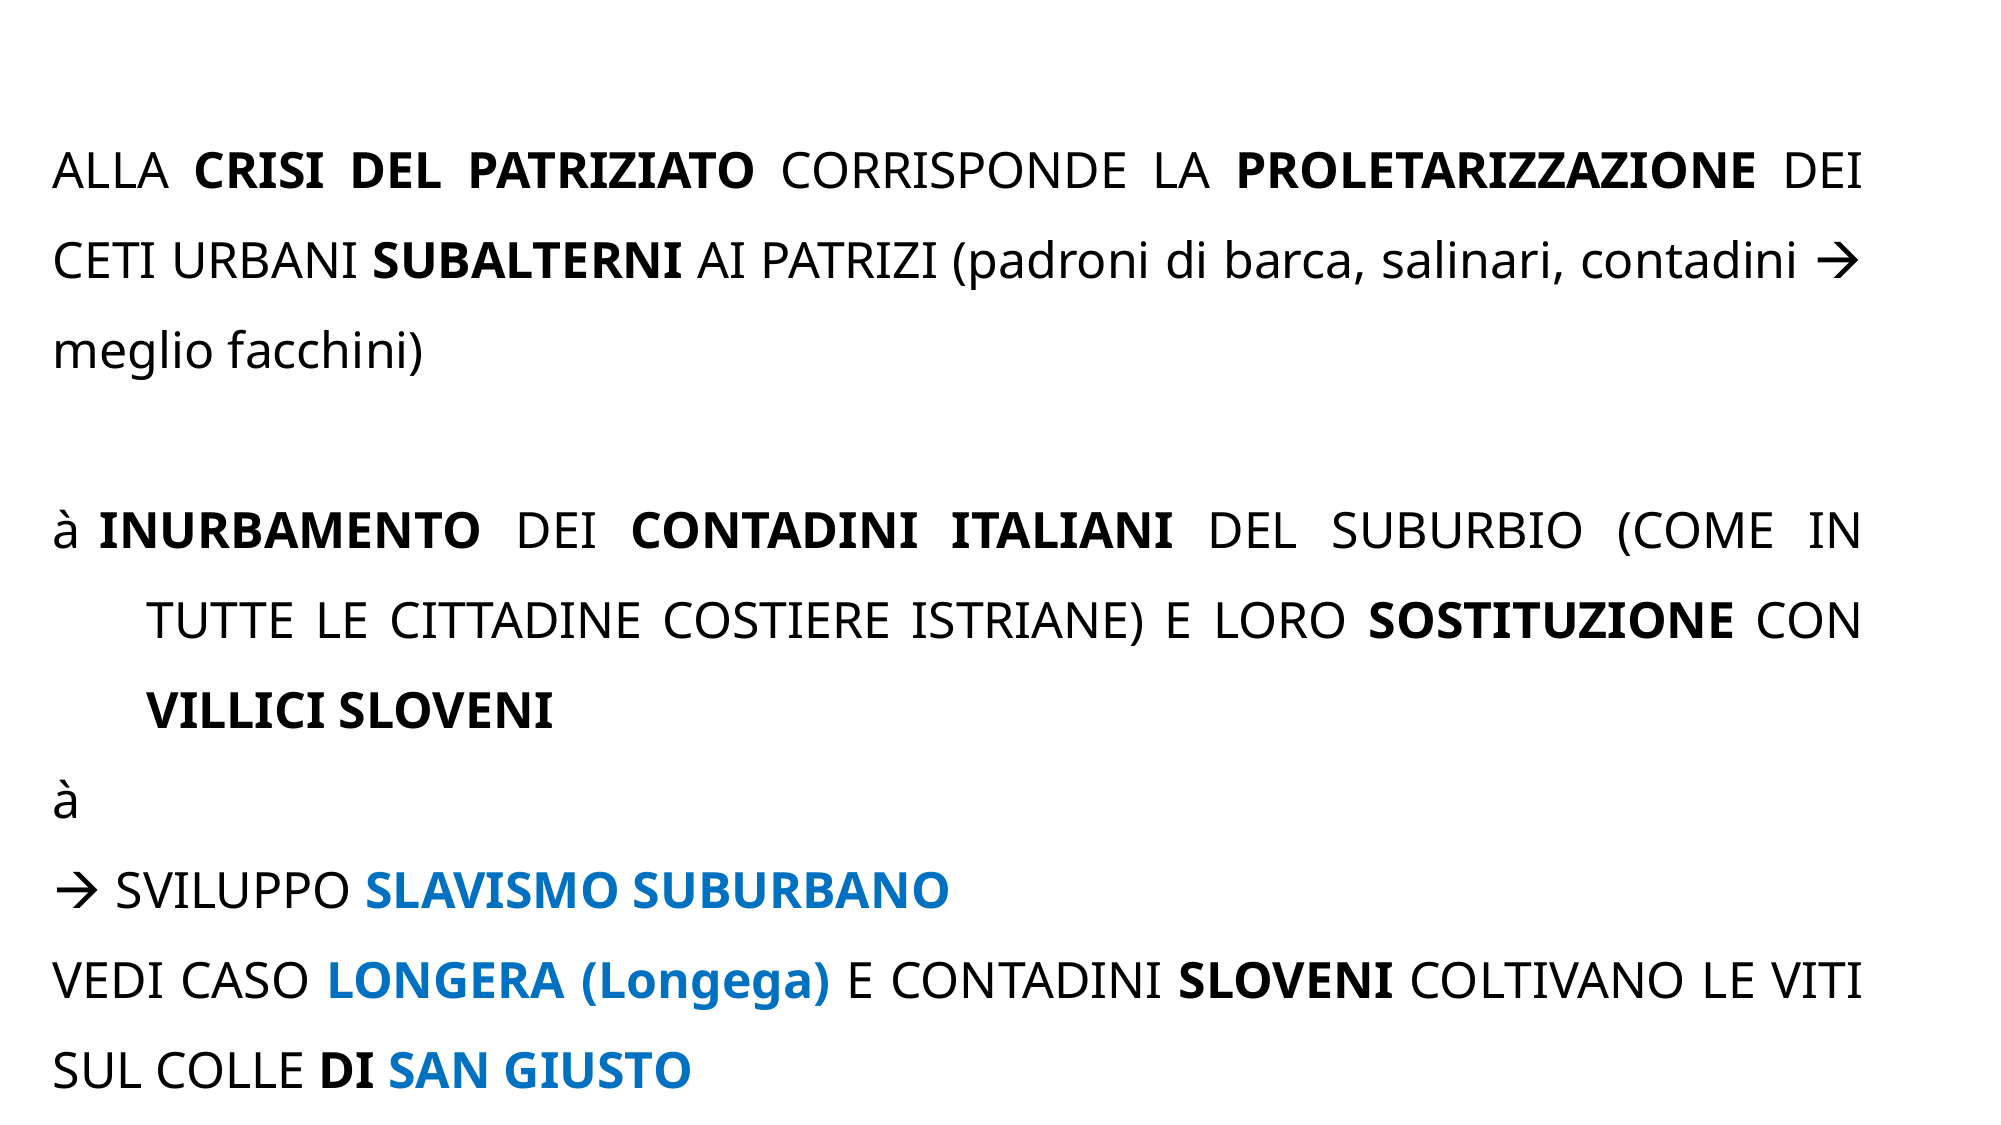

ALLA CRISI DEL PATRIZIATO CORRISPONDE LA PROLETARIZZAZIONE DEI CETI URBANI SUBALTERNI AI PATRIZI (padroni di barca, salinari, contadini  meglio facchini)
INURBAMENTO DEI CONTADINI ITALIANI DEL SUBURBIO (COME IN TUTTE LE CITTADINE COSTIERE ISTRIANE) E LORO SOSTITUZIONE CON VILLICI SLOVENI
 SVILUPPO SLAVISMO SUBURBANO
VEDI CASO LONGERA (Longega) E CONTADINI SLOVENI COLTIVANO LE VITI SUL COLLE DI SAN GIUSTO